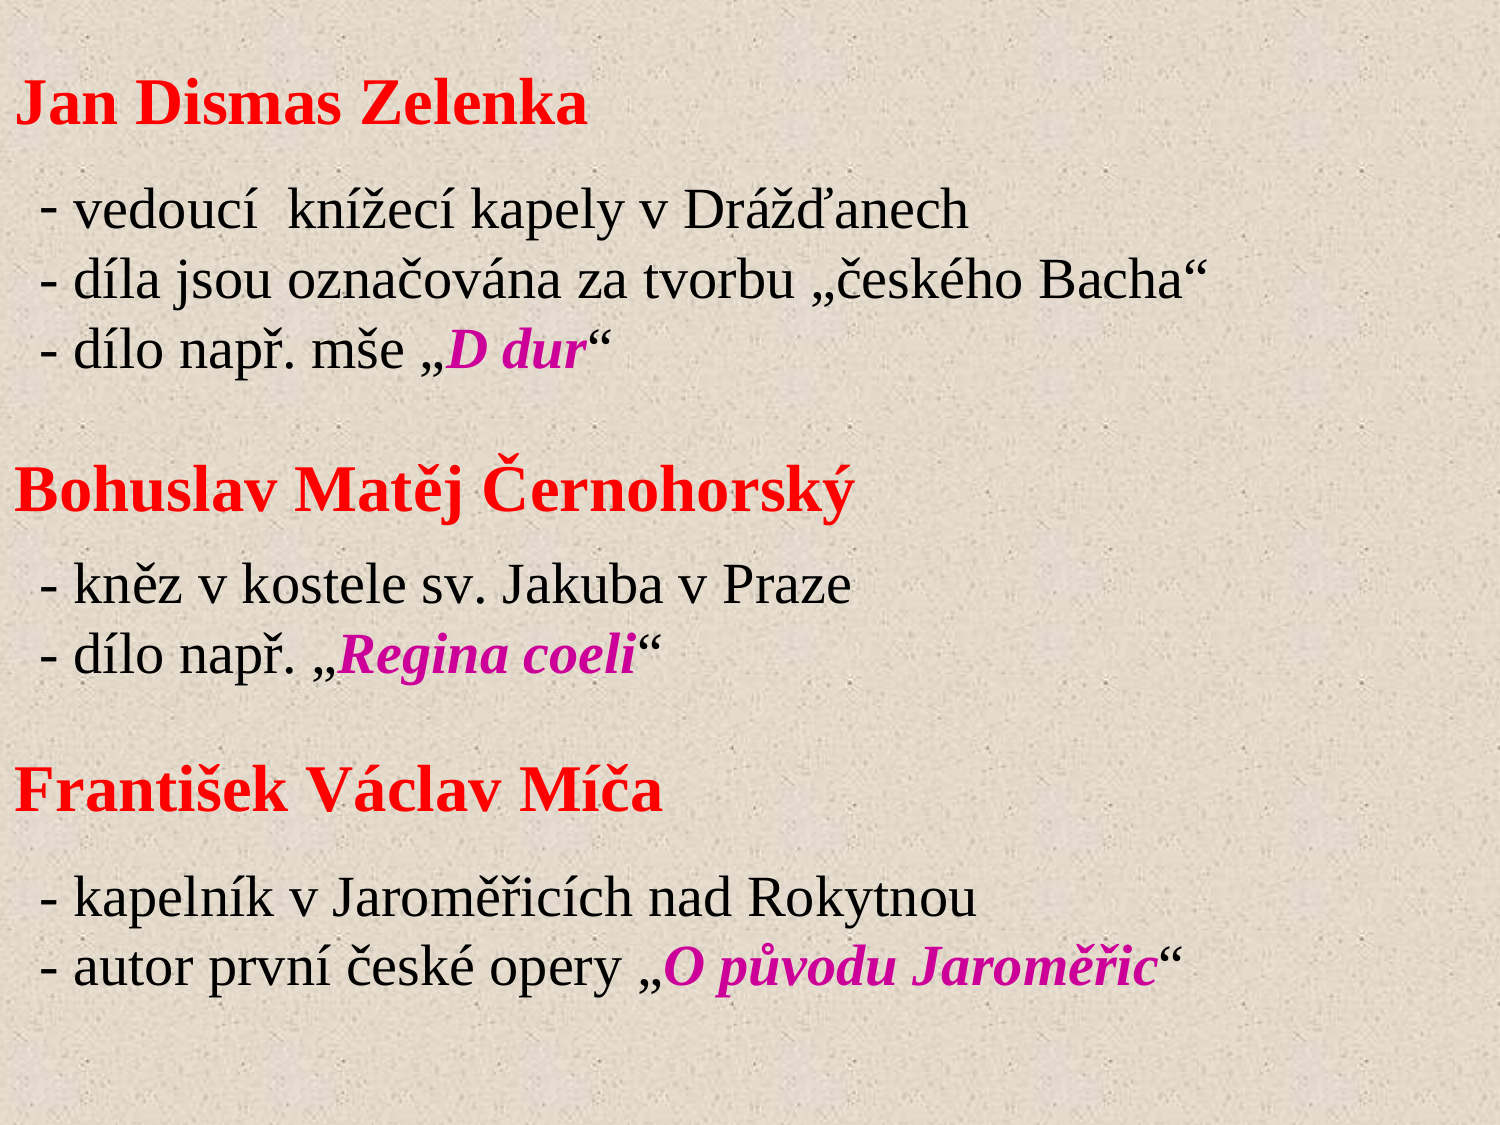

Jan Dismas Zelenka
 vedoucí knížecí kapely v Drážďanech
- díla jsou označována za tvorbu „českého Bacha“
- dílo např. mše „D dur“
Bohuslav Matěj Černohorský
- kněz v kostele sv. Jakuba v Praze
- dílo např. „Regina coeli“
František Václav Míča
- kapelník v Jaroměřicích nad Rokytnou
- autor první české opery „O původu Jaroměřic“